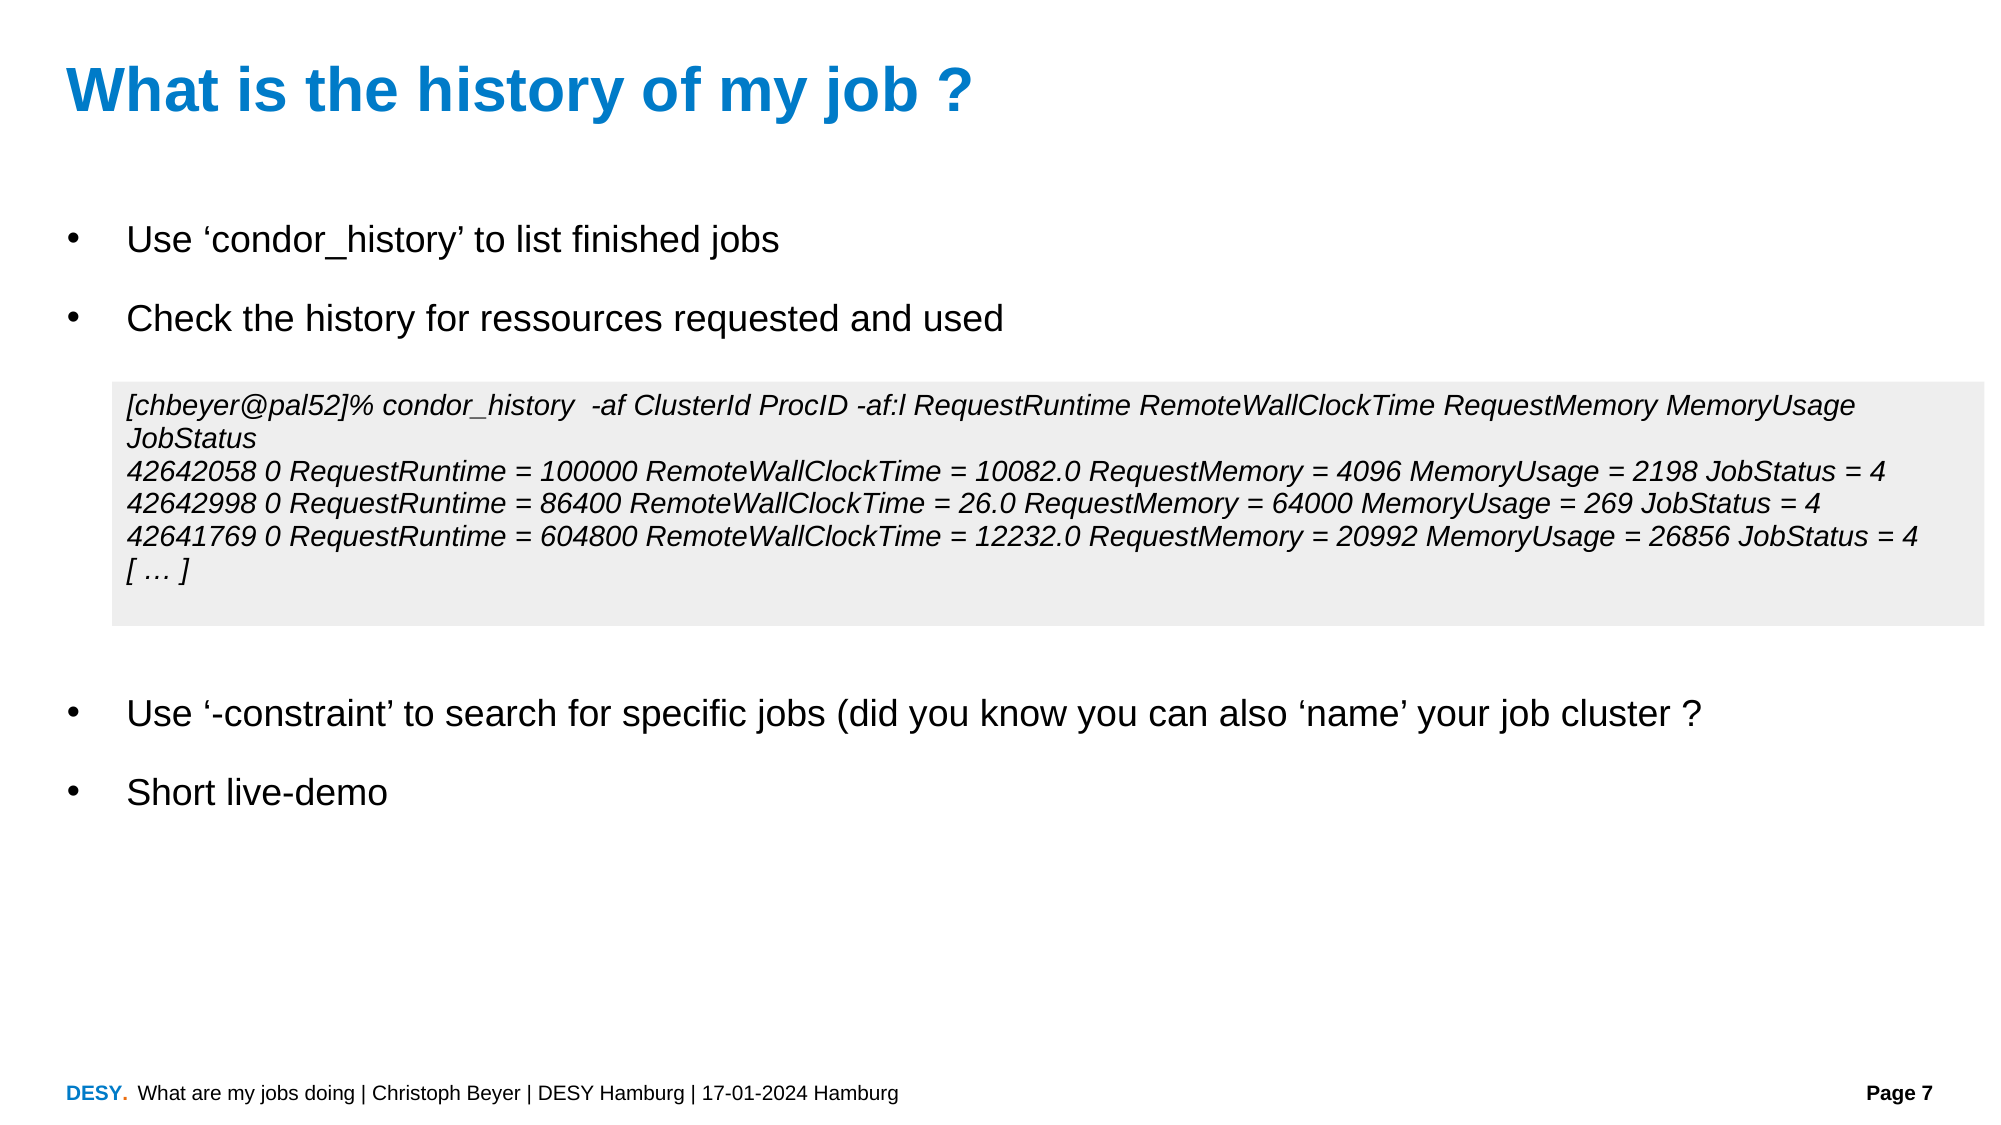

# What is the history of my job ?
Use ‘condor_history’ to list finished jobs
Check the history for ressources requested and used
Use ‘-constraint’ to search for specific jobs (did you know you can also ‘name’ your job cluster ?
Short live-demo
[chbeyer@pal52]% condor_history -af ClusterId ProcID -af:l RequestRuntime RemoteWallClockTime RequestMemory MemoryUsage JobStatus
42642058 0 RequestRuntime = 100000 RemoteWallClockTime = 10082.0 RequestMemory = 4096 MemoryUsage = 2198 JobStatus = 4
42642998 0 RequestRuntime = 86400 RemoteWallClockTime = 26.0 RequestMemory = 64000 MemoryUsage = 269 JobStatus = 4
42641769 0 RequestRuntime = 604800 RemoteWallClockTime = 12232.0 RequestMemory = 20992 MemoryUsage = 26856 JobStatus = 4
[ … ]
What are my jobs doing | Christoph Beyer | DESY Hamburg | 17-01-2024 Hamburg